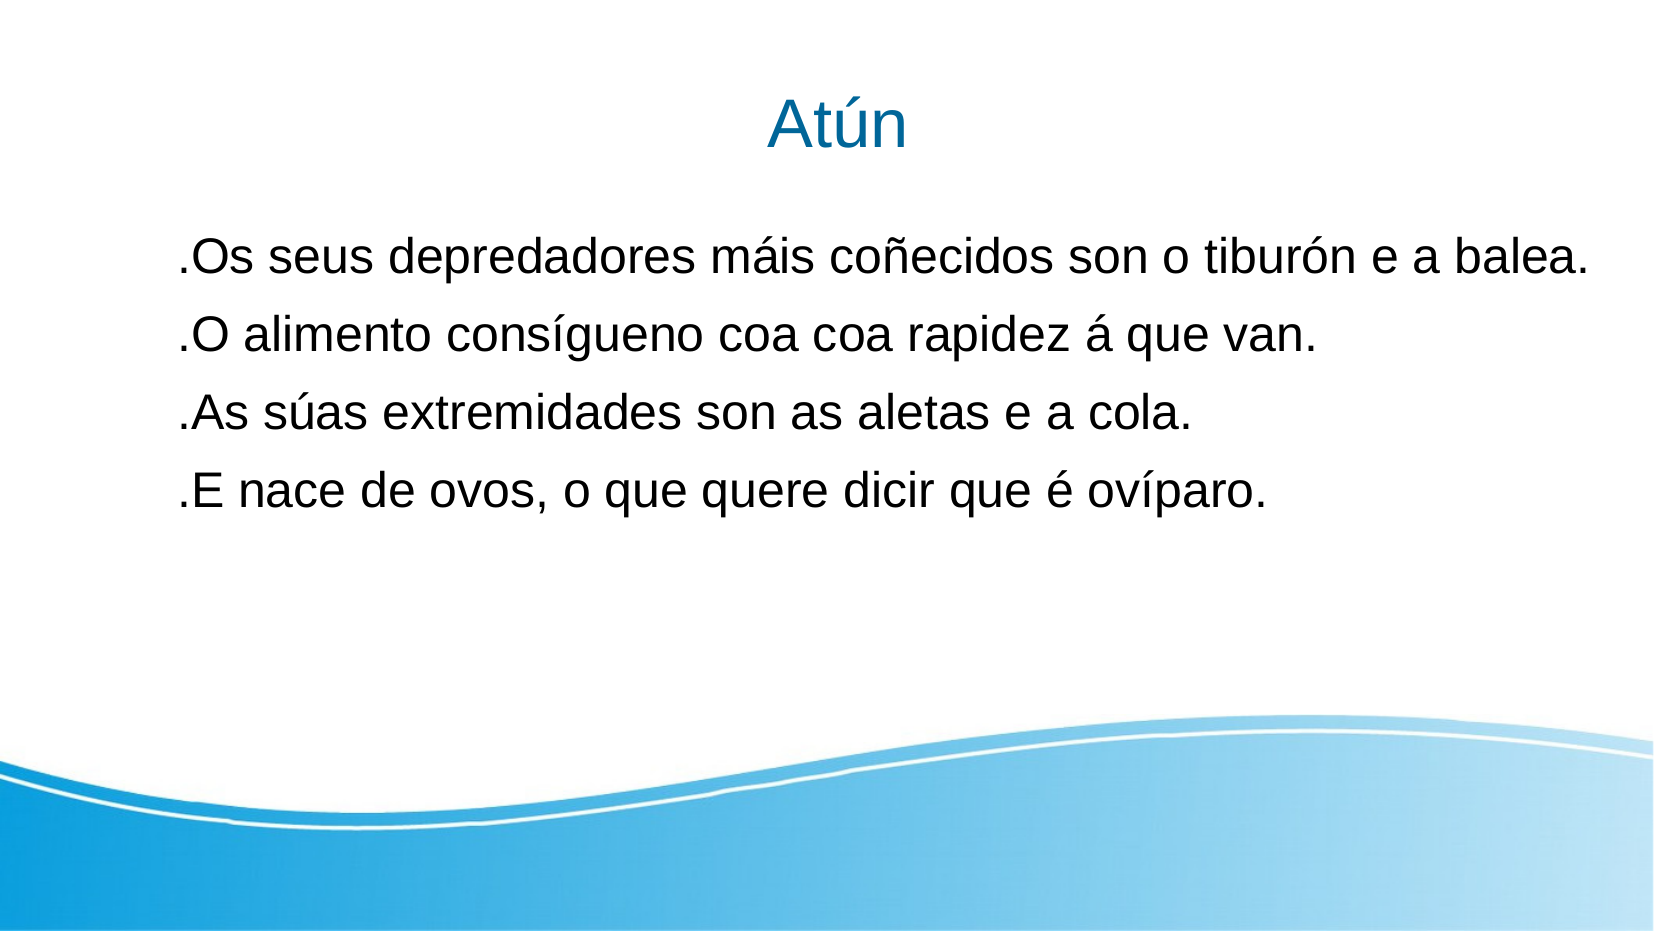

# Atún
.Os seus depredadores máis coñecidos son o tiburón e a balea.
.O alimento consígueno coa coa rapidez á que van.
.As súas extremidades son as aletas e a cola.
.E nace de ovos, o que quere dicir que é ovíparo.